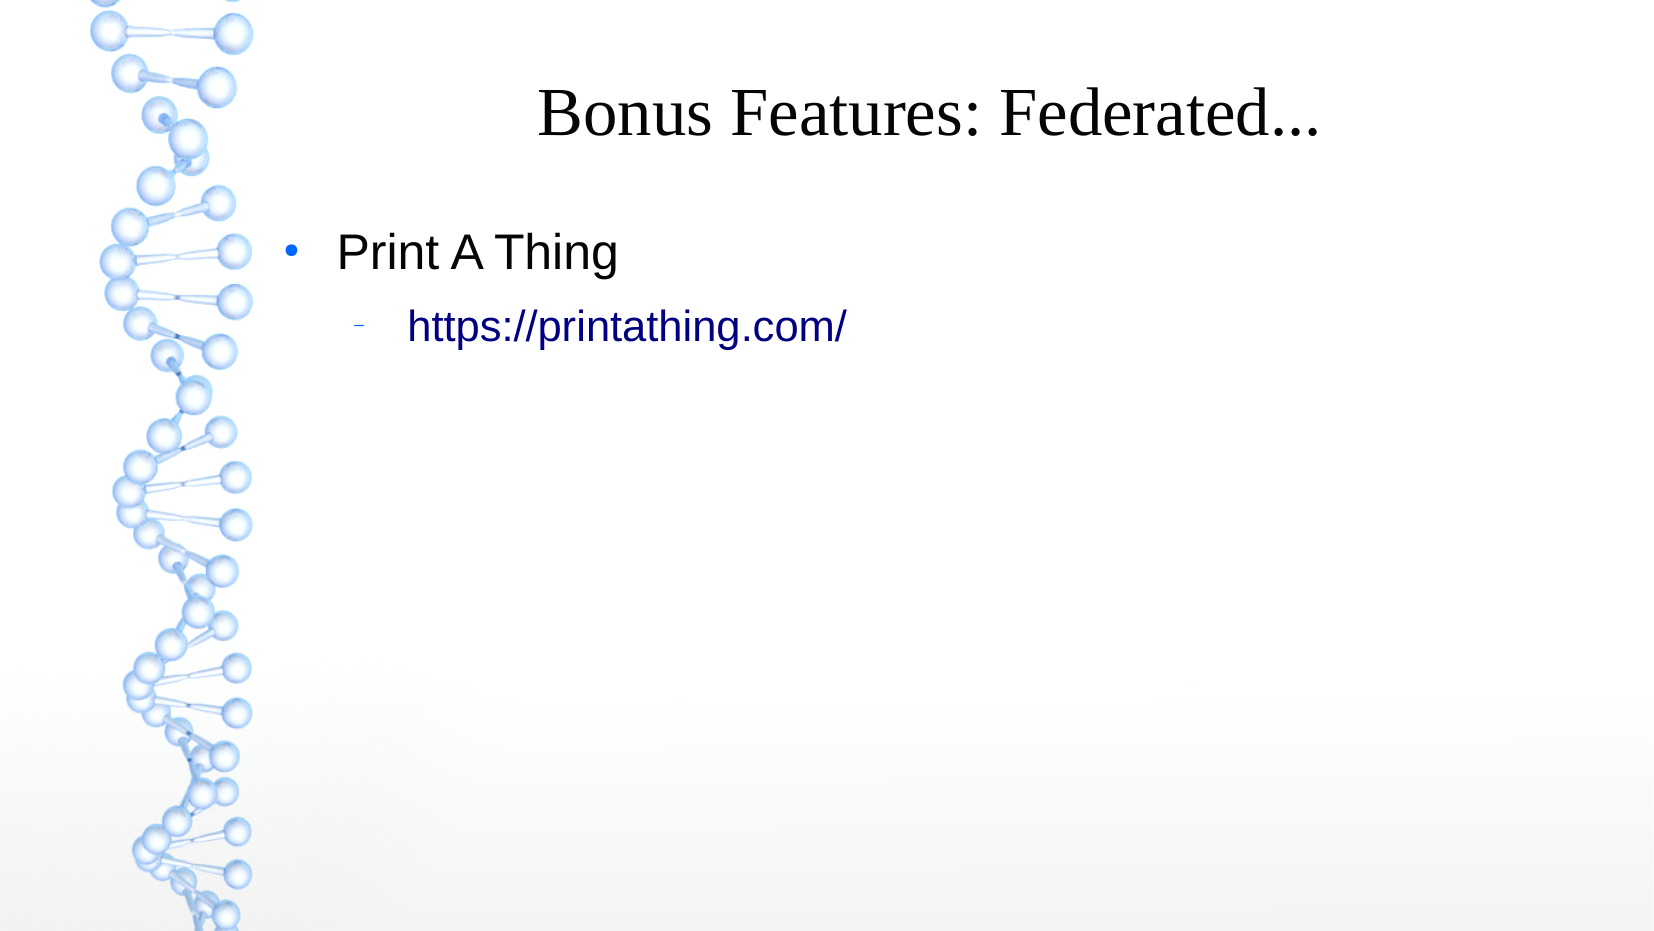

# Bonus Features: Federated...
Print A Thing
https://printathing.com/